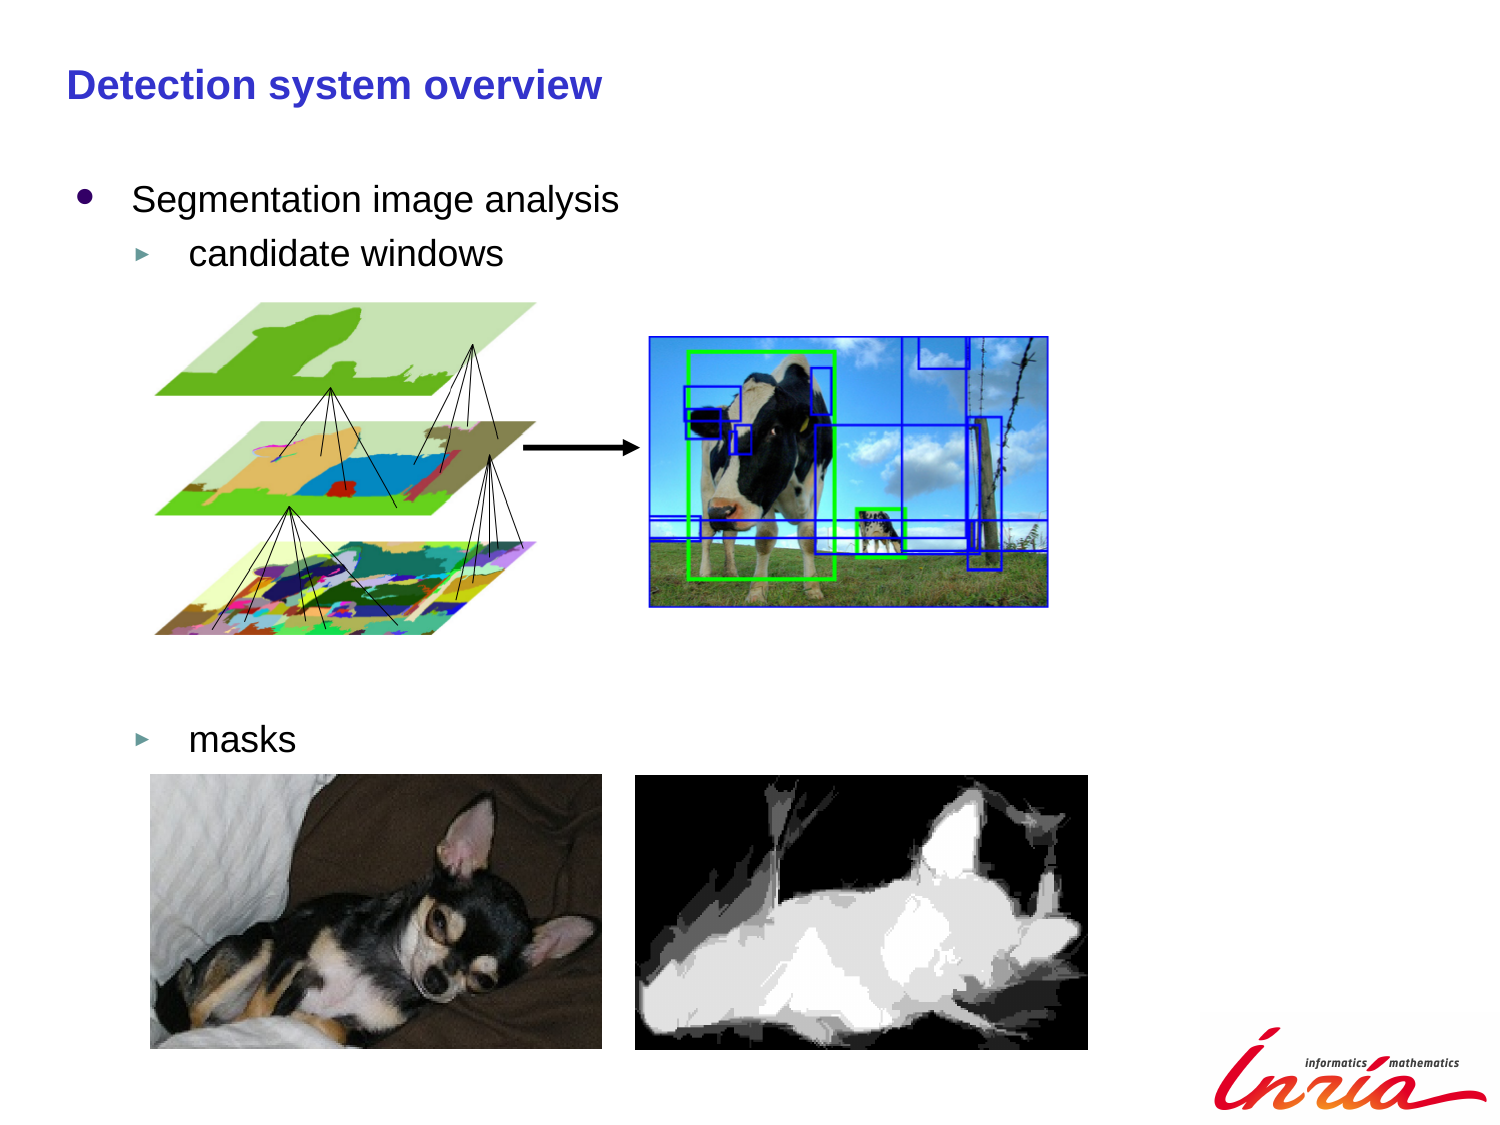

# Detection system overview
Segmentation image analysis
candidate windows
masks